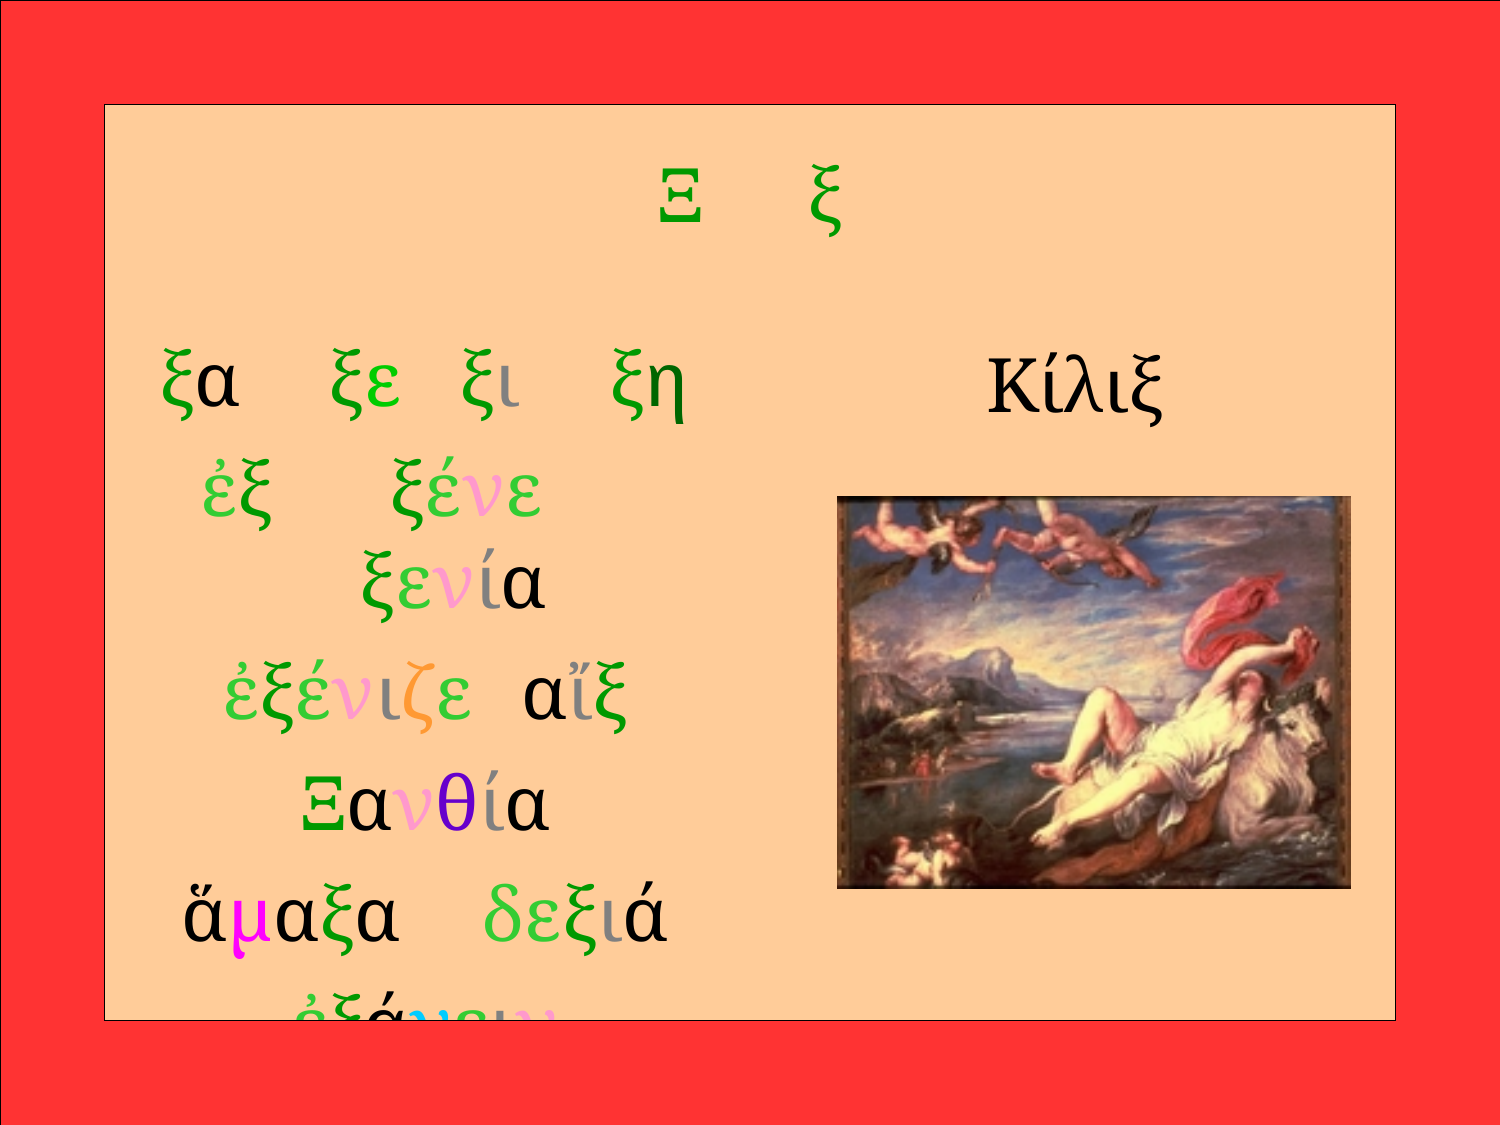

# Ξ	ξ
ξα	 ξε	ξι	ξη
ἐξ ξένε 	ξενία
ἐξένιζε 	αἴξ
Ξανθία
ἅμαξα	δεξιά
ἐξάγειν
Κίλιξ